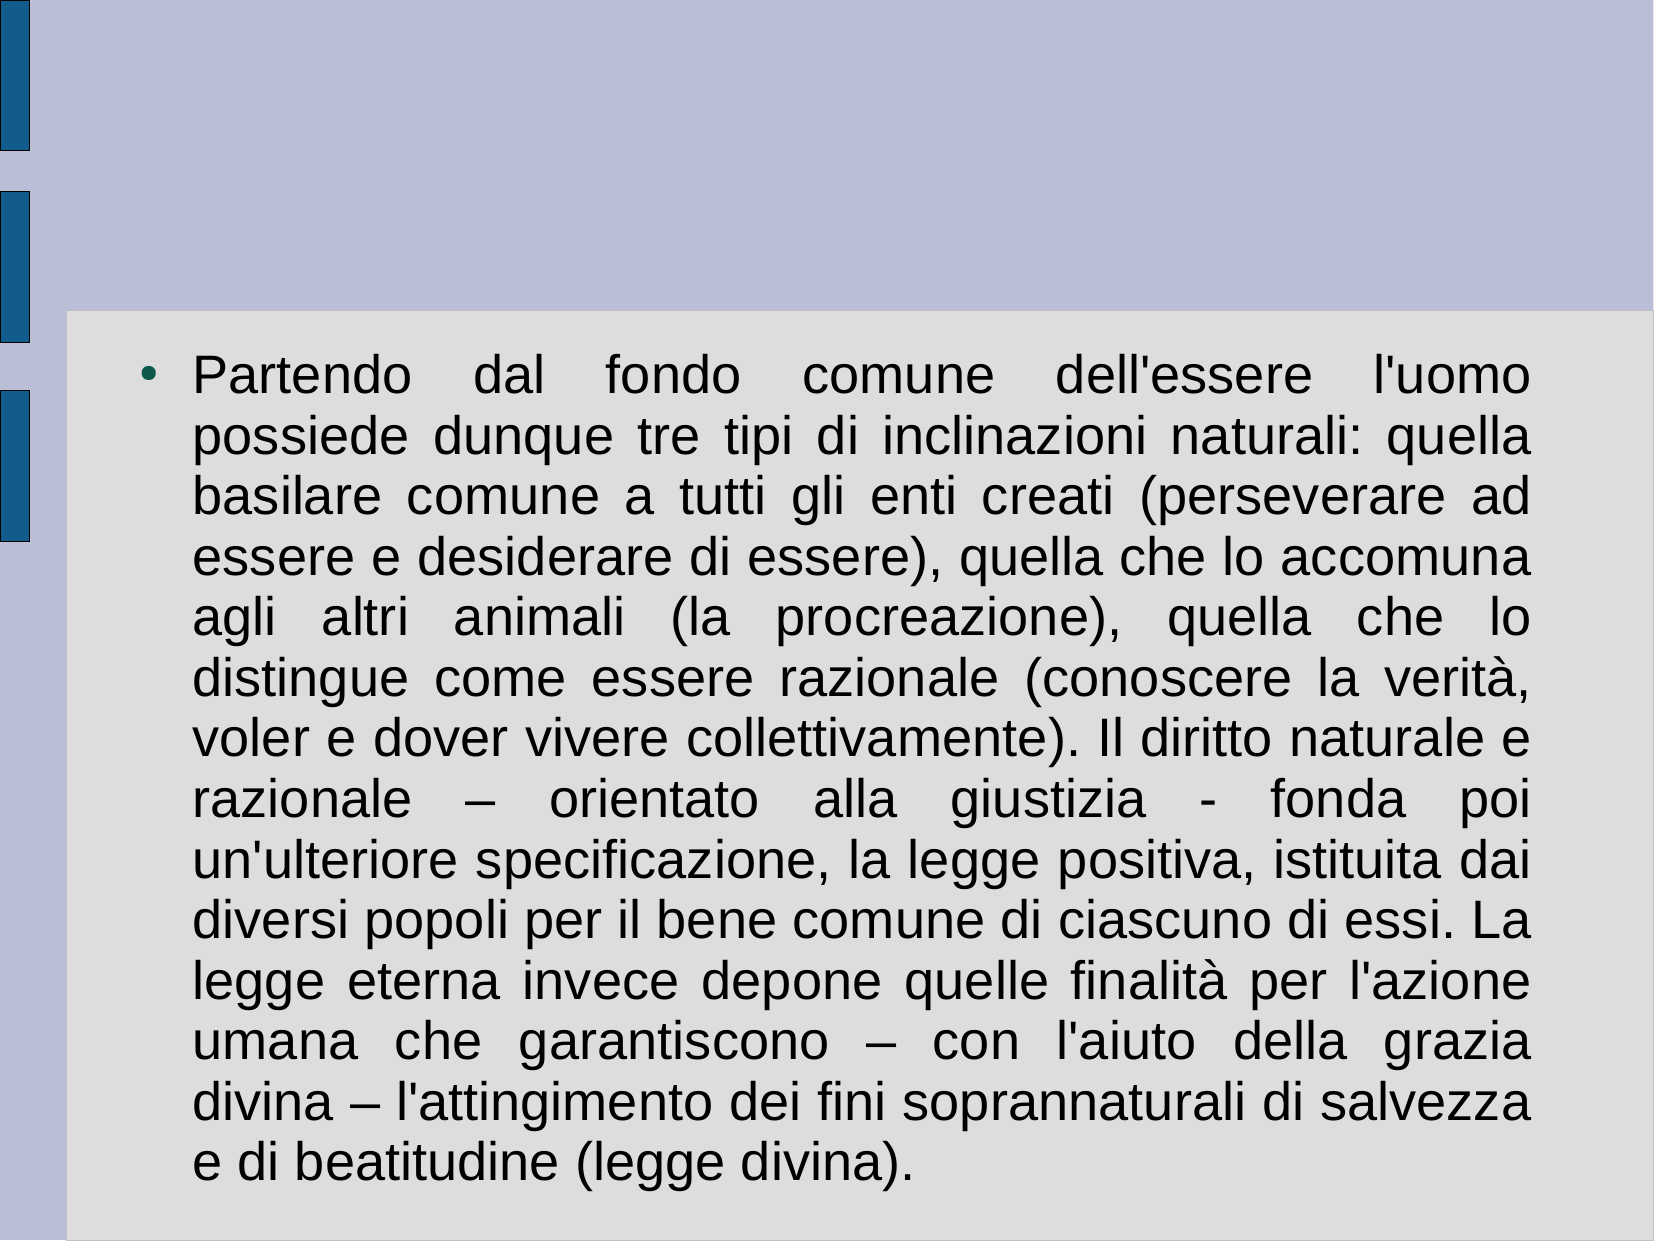

#
Partendo dal fondo comune dell'essere l'uomo possiede dunque tre tipi di inclinazioni naturali: quella basilare comune a tutti gli enti creati (perseverare ad essere e desiderare di essere), quella che lo accomuna agli altri animali (la procreazione), quella che lo distingue come essere razionale (conoscere la verità, voler e dover vivere collettivamente). Il diritto naturale e razionale – orientato alla giustizia - fonda poi un'ulteriore specificazione, la legge positiva, istituita dai diversi popoli per il bene comune di ciascuno di essi. La legge eterna invece depone quelle finalità per l'azione umana che garantiscono – con l'aiuto della grazia divina – l'attingimento dei fini soprannaturali di salvezza e di beatitudine (legge divina).